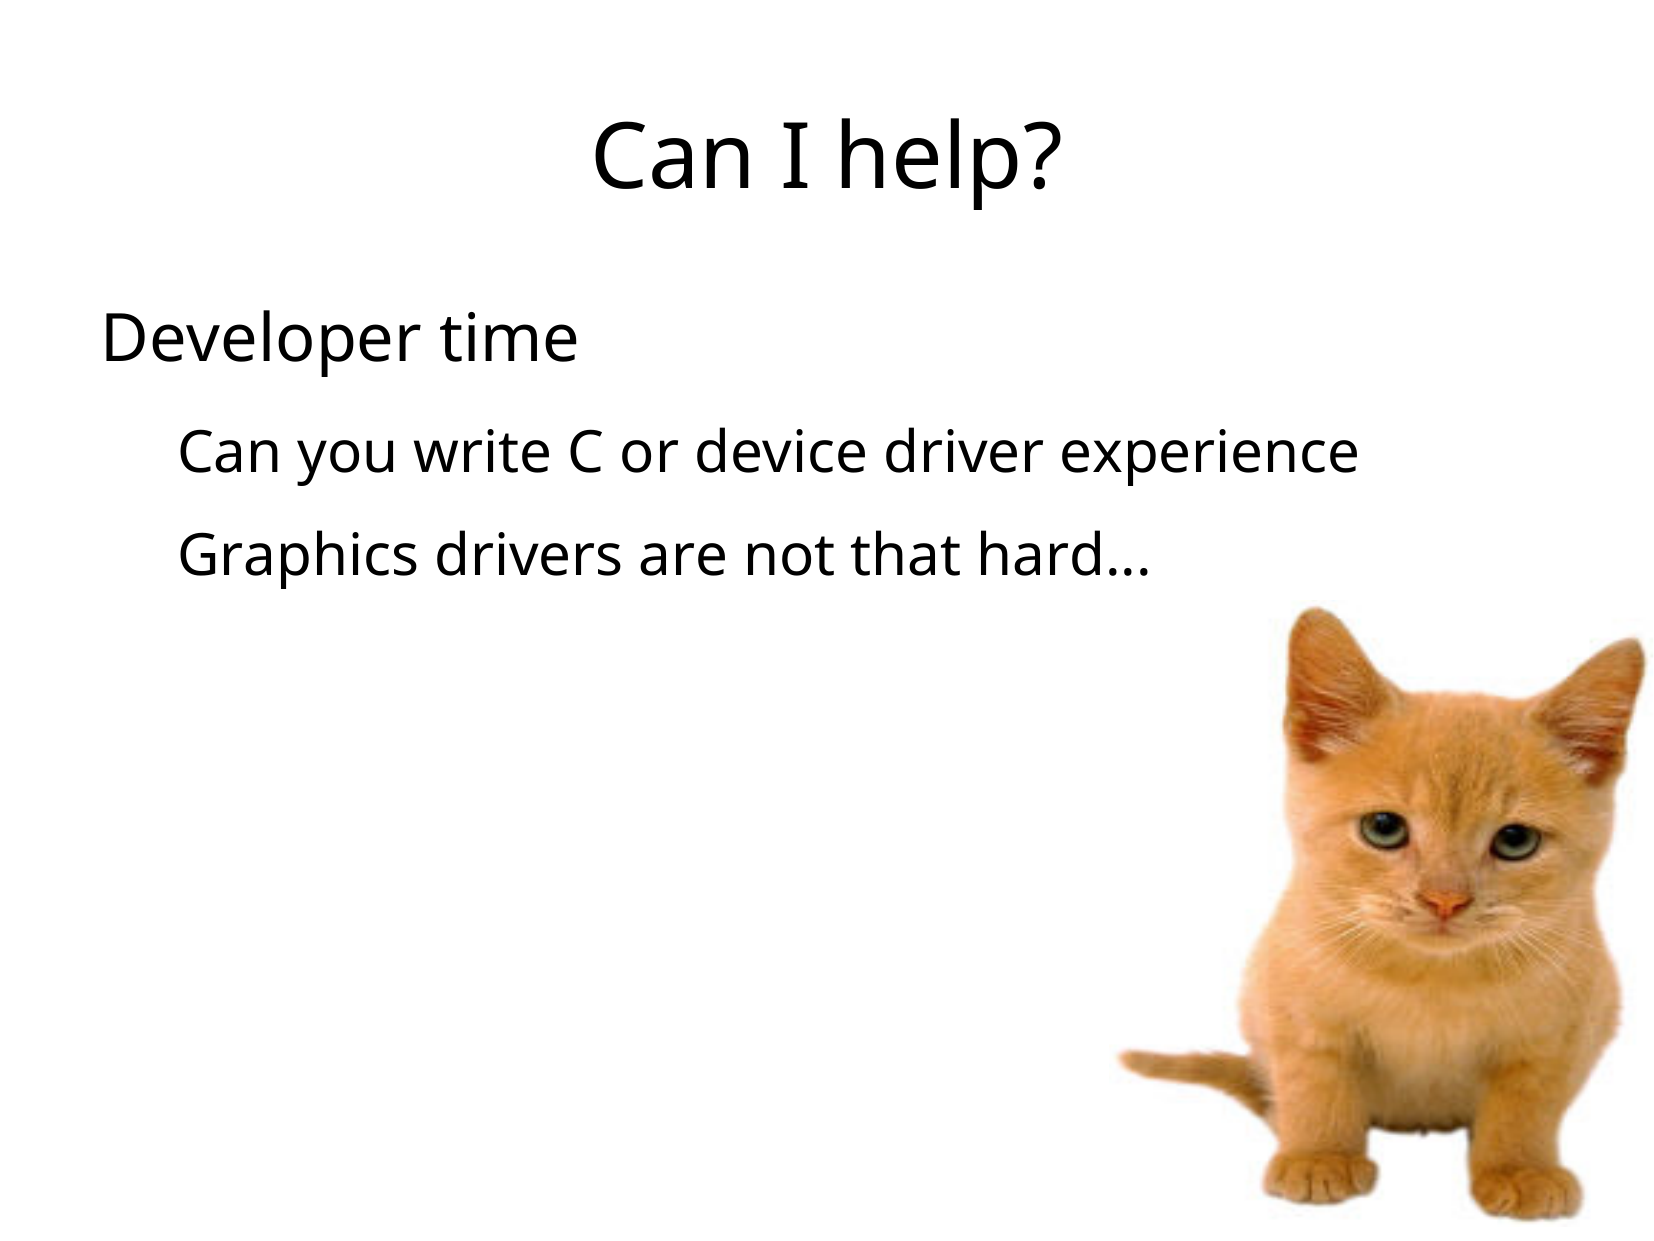

# Can I help?
Developer time
Can you write C or device driver experience
Graphics drivers are not that hard...